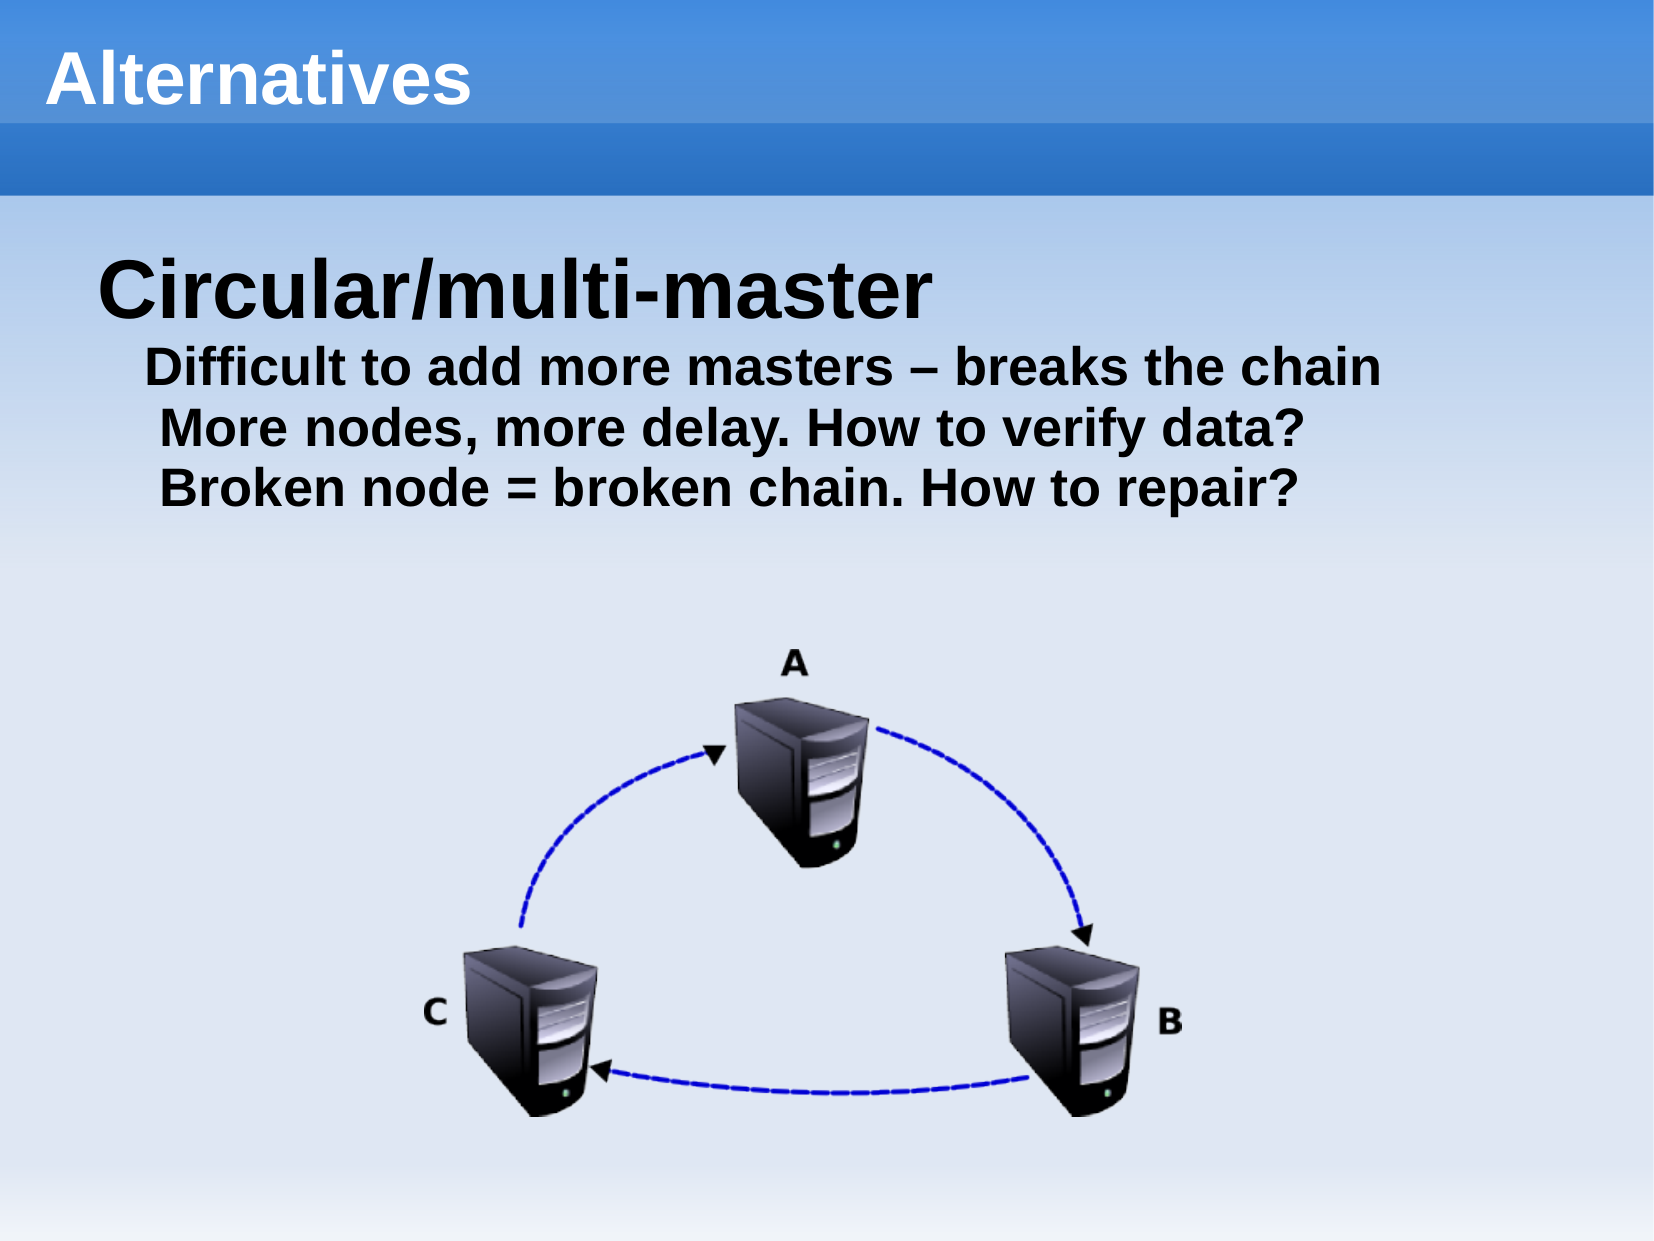

Alternatives
 Circular/multi-master
Difficult to add more masters – breaks the chain
 More nodes, more delay. How to verify data?
 Broken node = broken chain. How to repair?